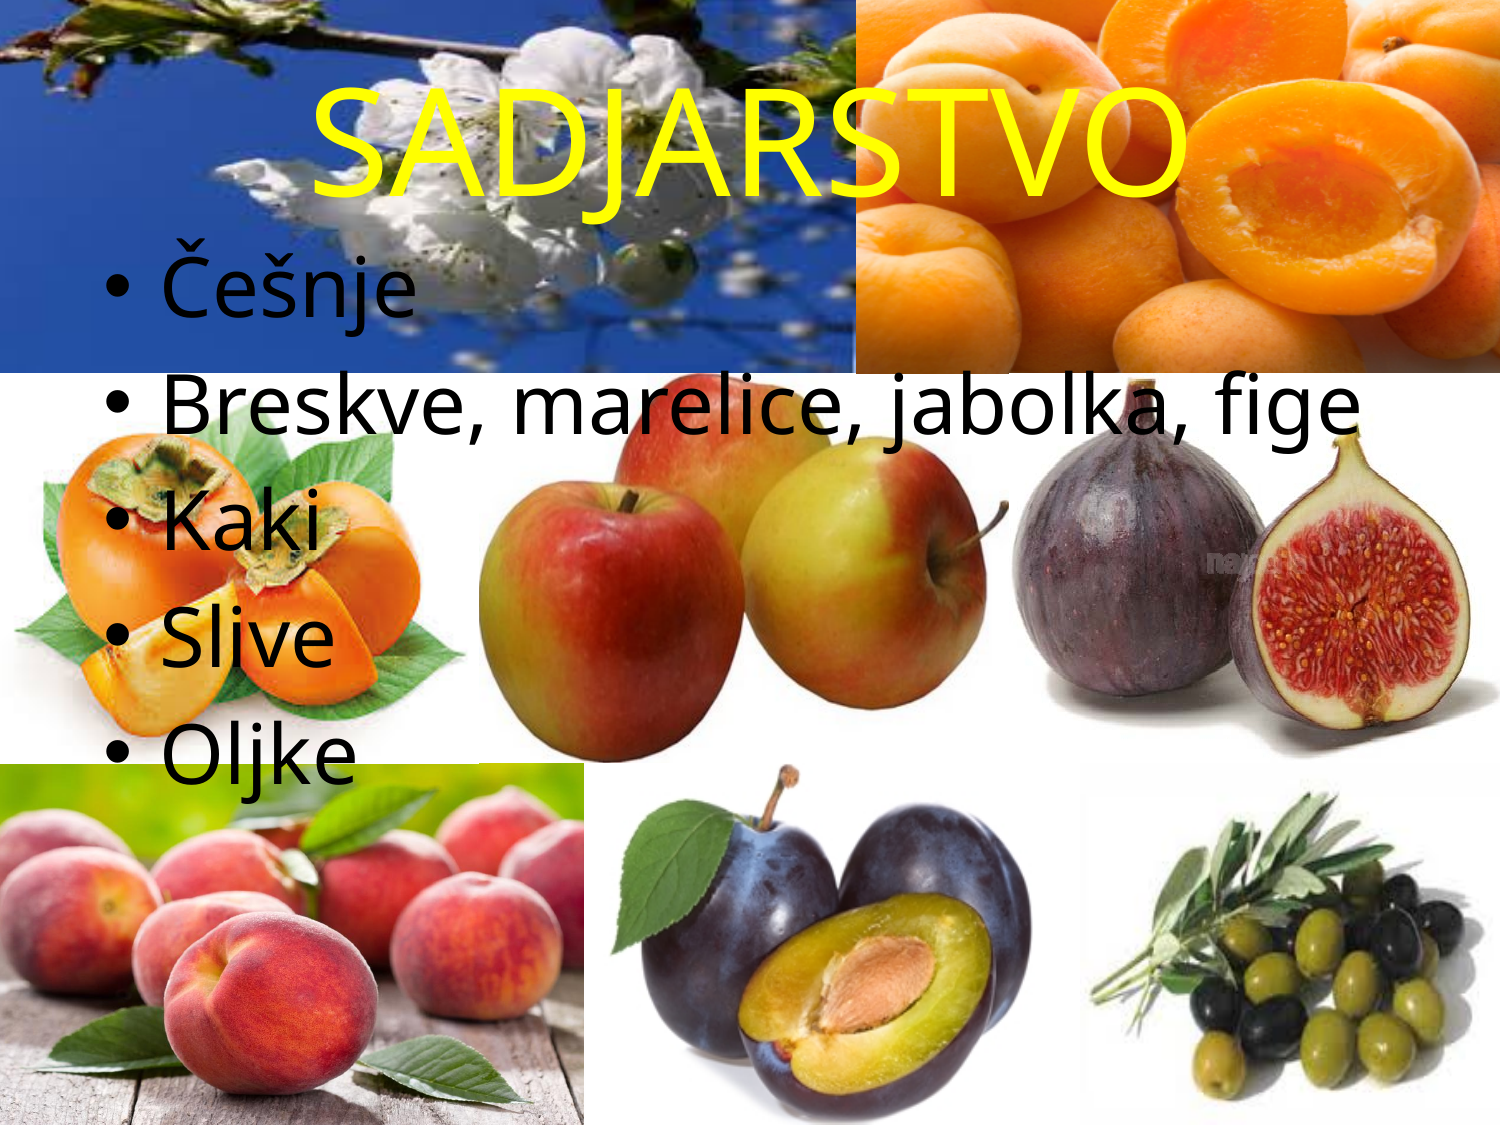

# SADJARSTVO
Češnje
Breskve, marelice, jabolka, fige
Kaki
Slive
Oljke